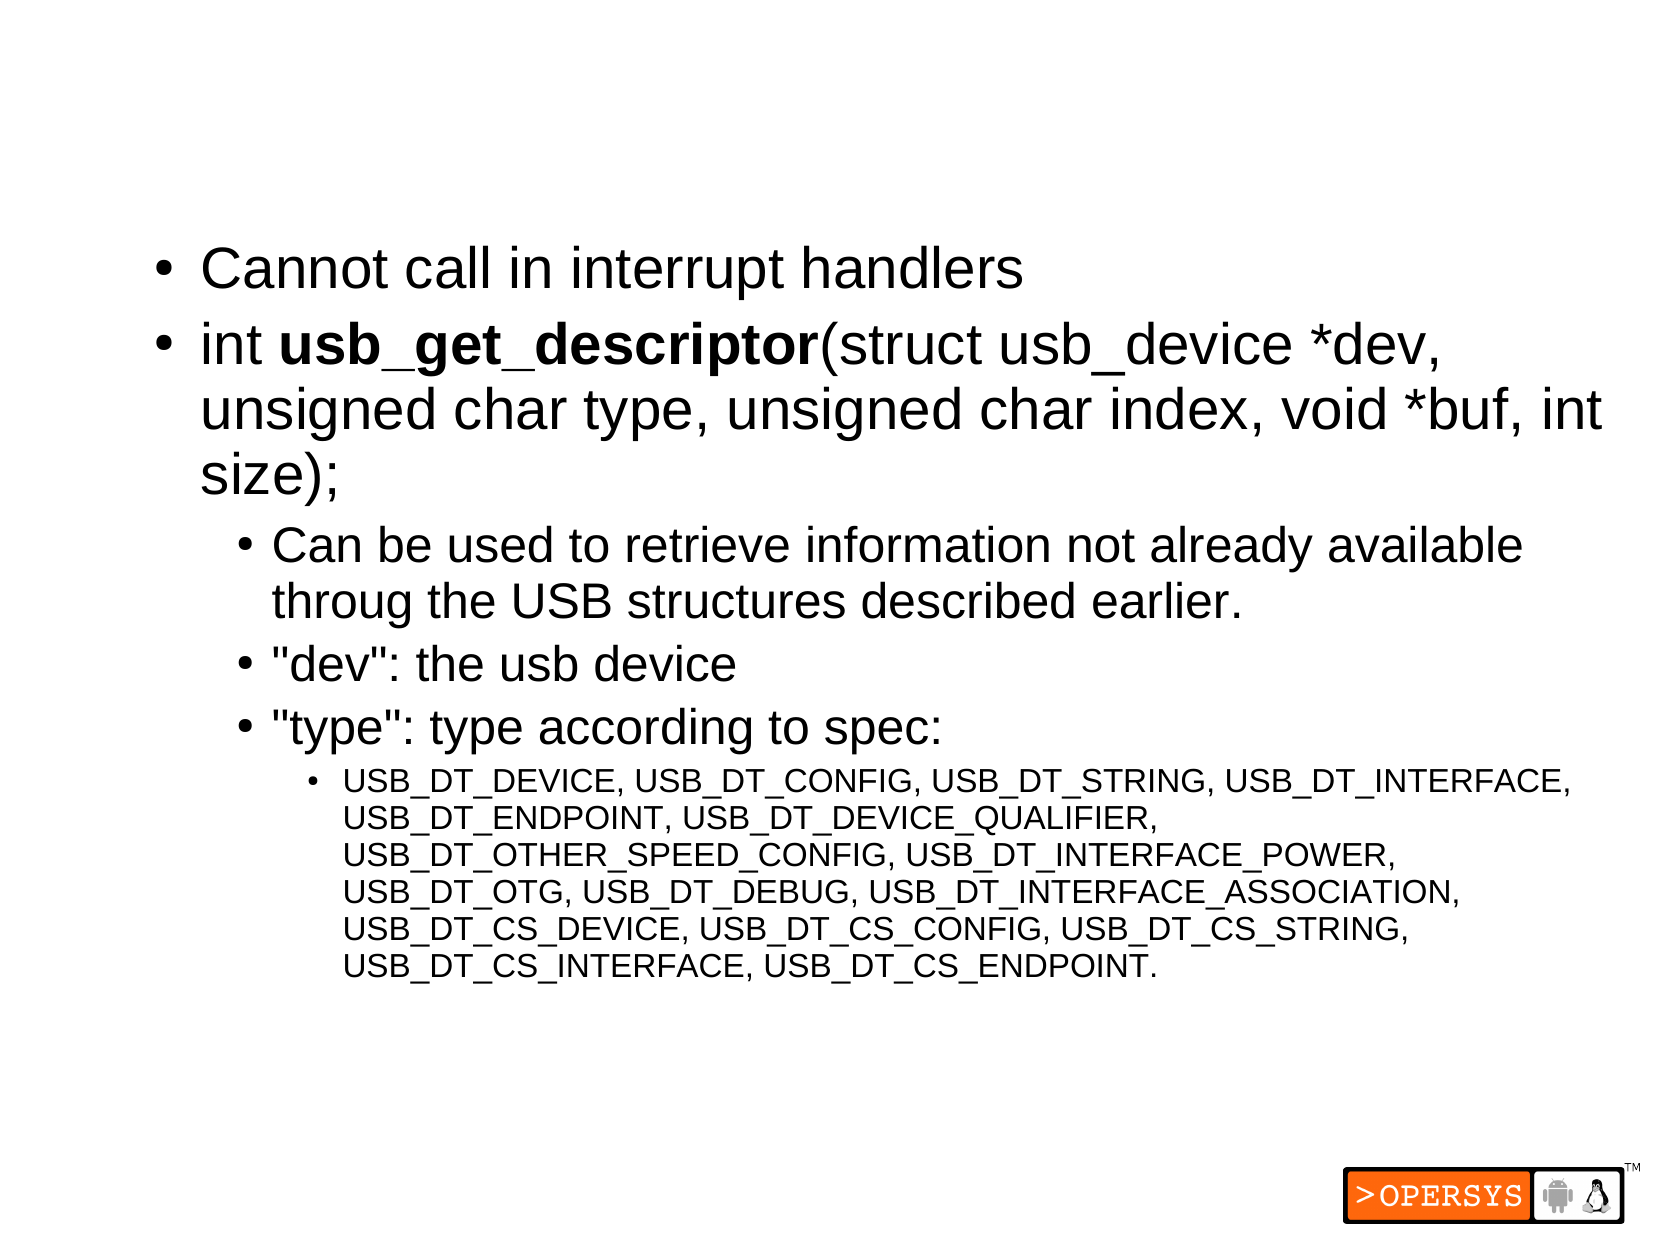

# Cannot call in interrupt handlers
int usb_get_descriptor(struct usb_device *dev, unsigned char type, unsigned char index, void *buf, int size);
Can be used to retrieve information not already available throug the USB structures described earlier.
"dev": the usb device
"type": type according to spec:
USB_DT_DEVICE, USB_DT_CONFIG, USB_DT_STRING, USB_DT_INTERFACE, USB_DT_ENDPOINT, USB_DT_DEVICE_QUALIFIER, USB_DT_OTHER_SPEED_CONFIG, USB_DT_INTERFACE_POWER, USB_DT_OTG, USB_DT_DEBUG, USB_DT_INTERFACE_ASSOCIATION, USB_DT_CS_DEVICE, USB_DT_CS_CONFIG, USB_DT_CS_STRING, USB_DT_CS_INTERFACE, USB_DT_CS_ENDPOINT.